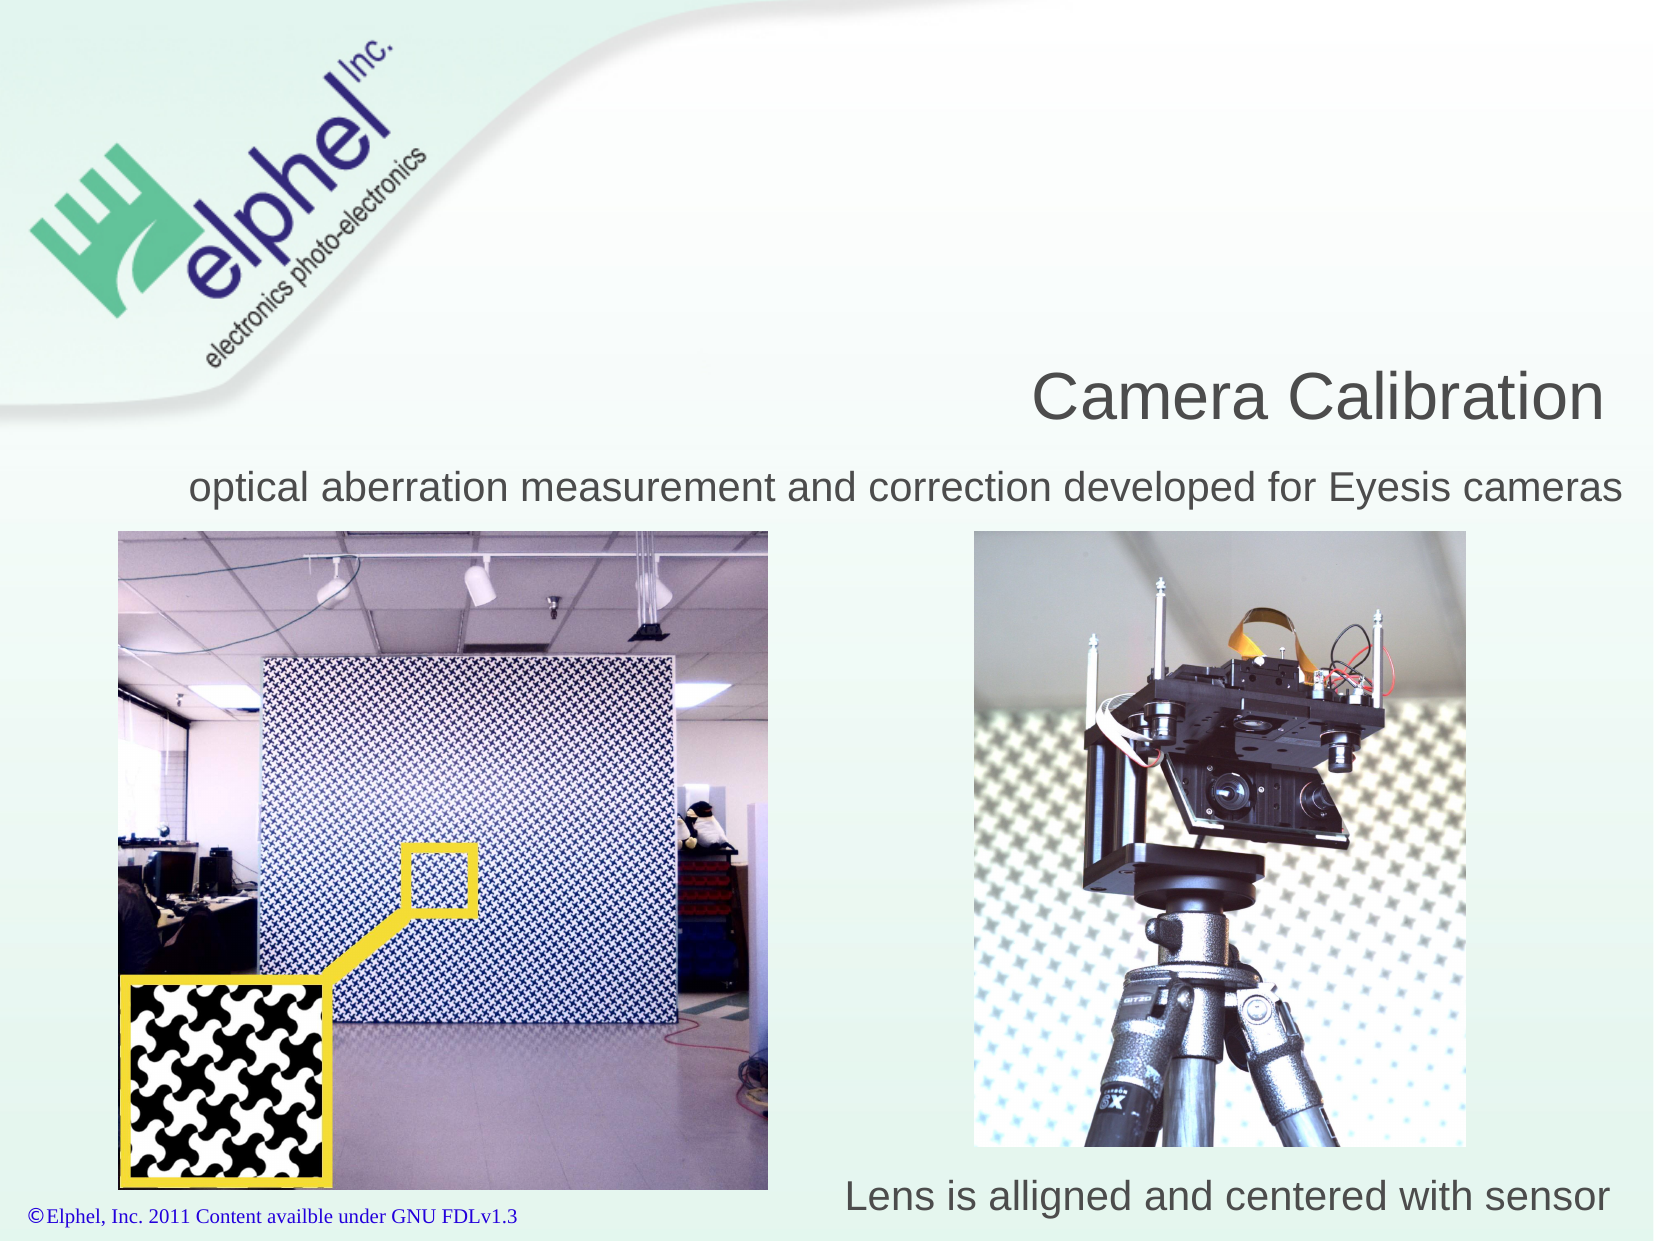

# Camera Calibration
 optical aberration measurement and correction developed for Eyesis cameras
Lens is alligned and centered with sensor